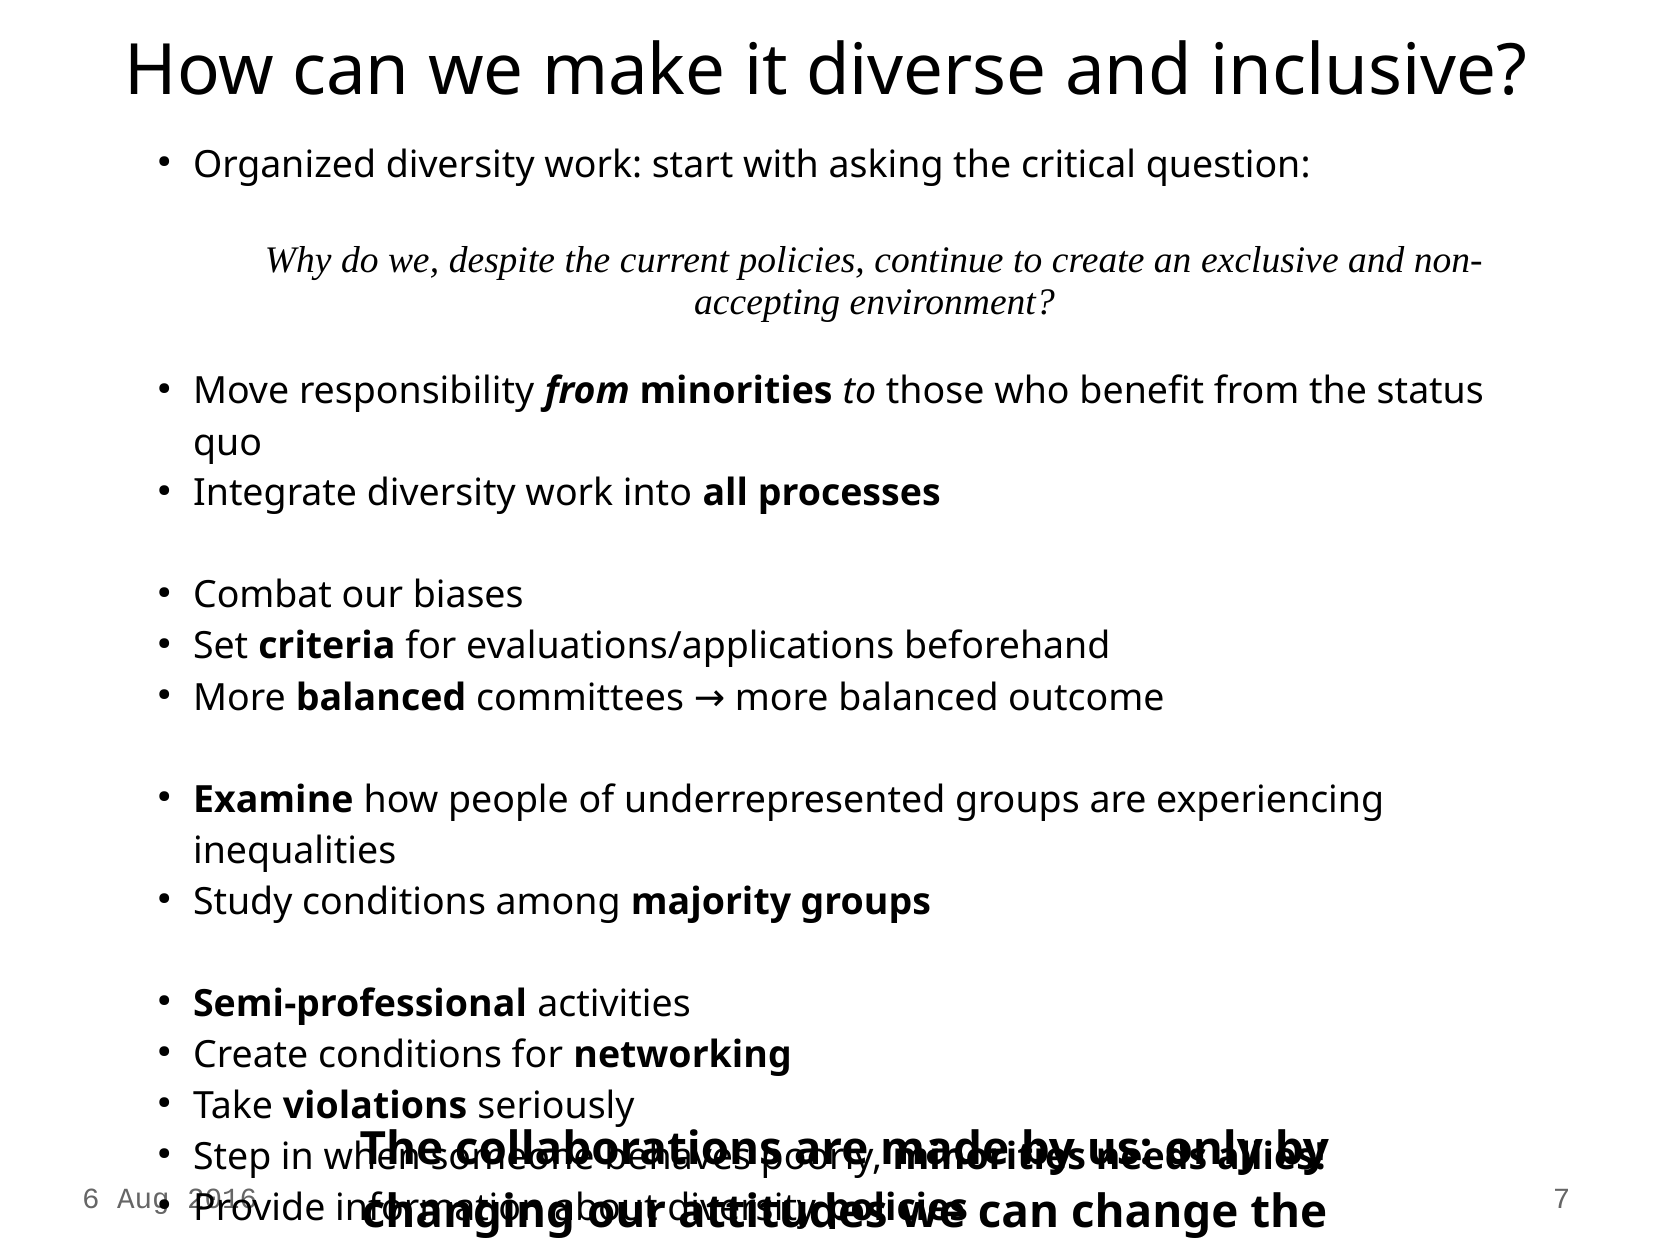

# How can we make it diverse and inclusive?
Organized diversity work: start with asking the critical question:
Why do we, despite the current policies, continue to create an exclusive and non-accepting environment?
Move responsibility from minorities to those who benefit from the status quo
Integrate diversity work into all processes
Combat our biases
Set criteria for evaluations/applications beforehand
More balanced committees → more balanced outcome
Examine how people of underrepresented groups are experiencing inequalities
Study conditions among majority groups
Semi-professional activities
Create conditions for networking
Take violations seriously
Step in when someone behaves poorly, minorities needs allies!
Provide information about diversity policies
Effective complaint mechanism
The collaborations are made by us: only by changing our attitudes we can change the community!
6 Aug 2016 - ICHEP
Tuva Richert
7